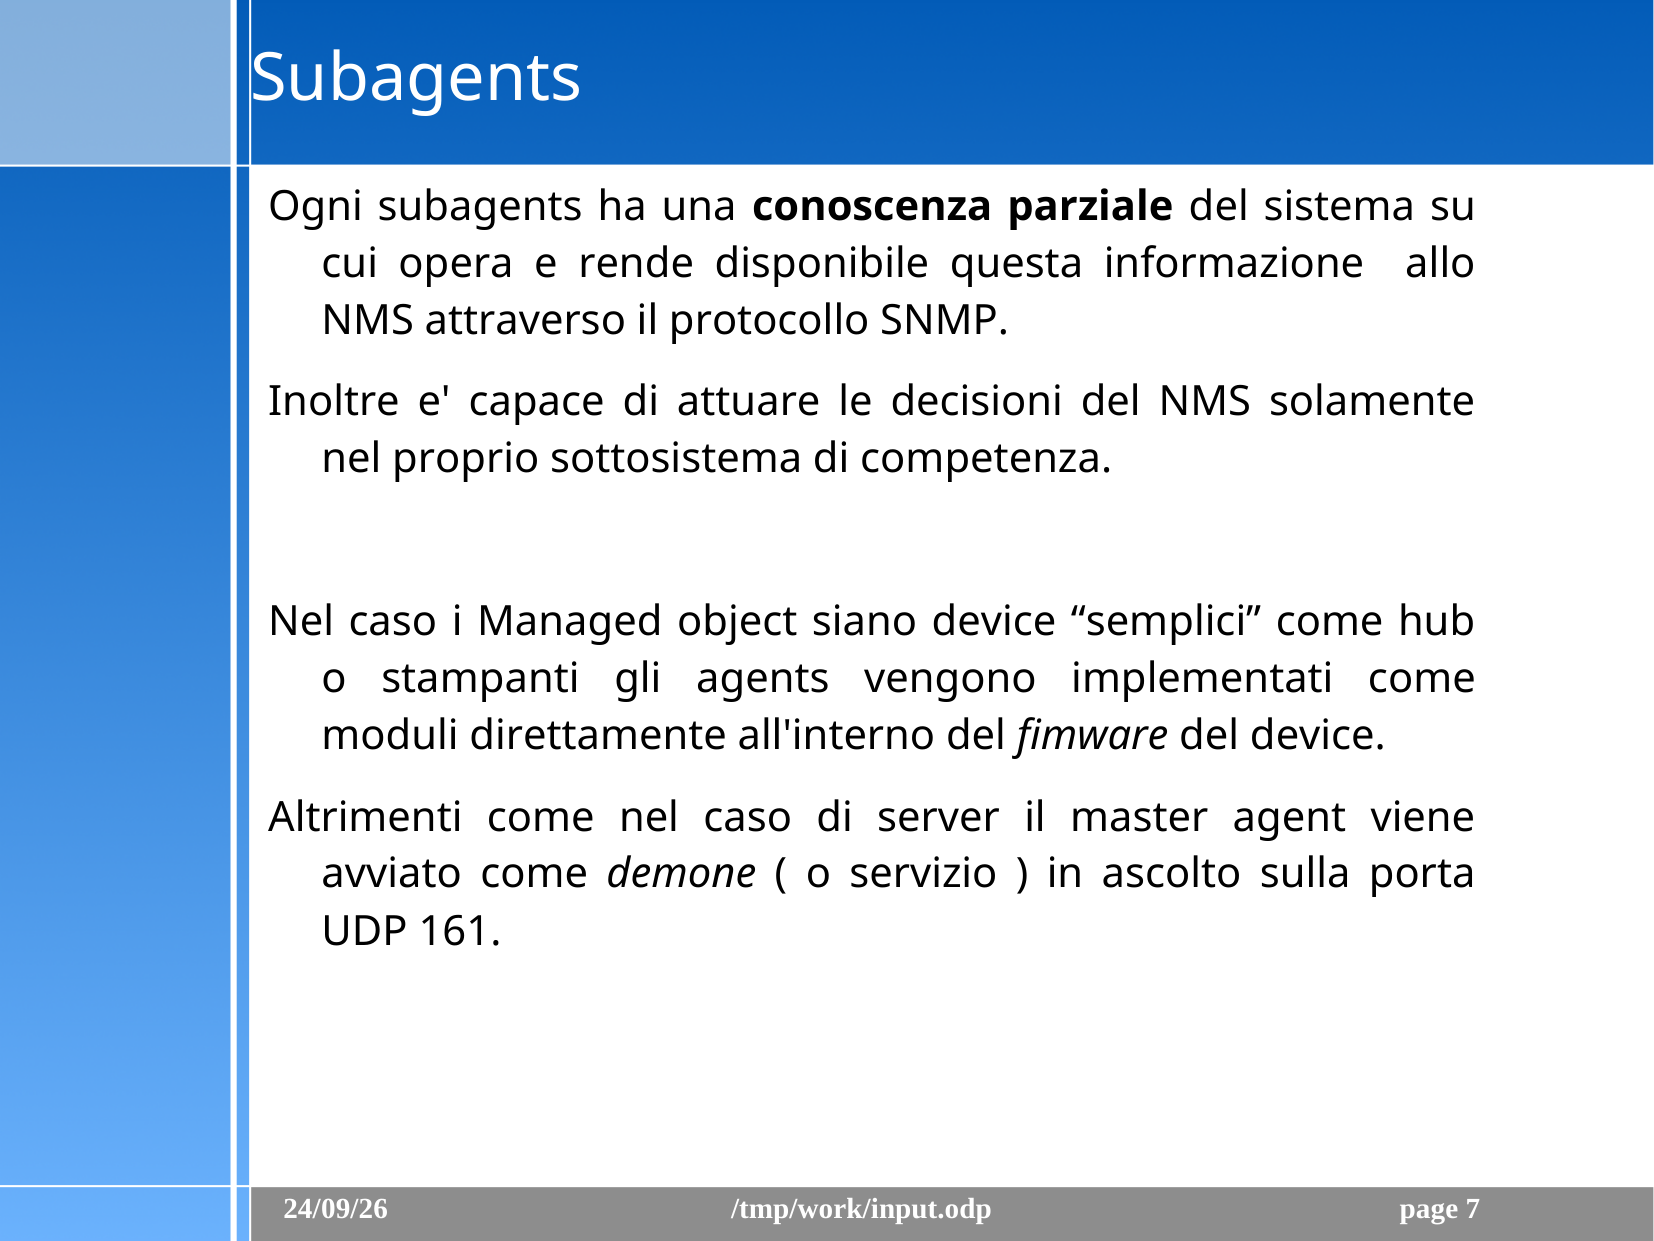

# Subagents
Ogni subagents ha una conoscenza parziale del sistema su cui opera e rende disponibile questa informazione allo NMS attraverso il protocollo SNMP.
Inoltre e' capace di attuare le decisioni del NMS solamente nel proprio sottosistema di competenza.
Nel caso i Managed object siano device “semplici” come hub o stampanti gli agents vengono implementati come moduli direttamente all'interno del fimware del device.
Altrimenti come nel caso di server il master agent viene avviato come demone ( o servizio ) in ascolto sulla porta UDP 161.